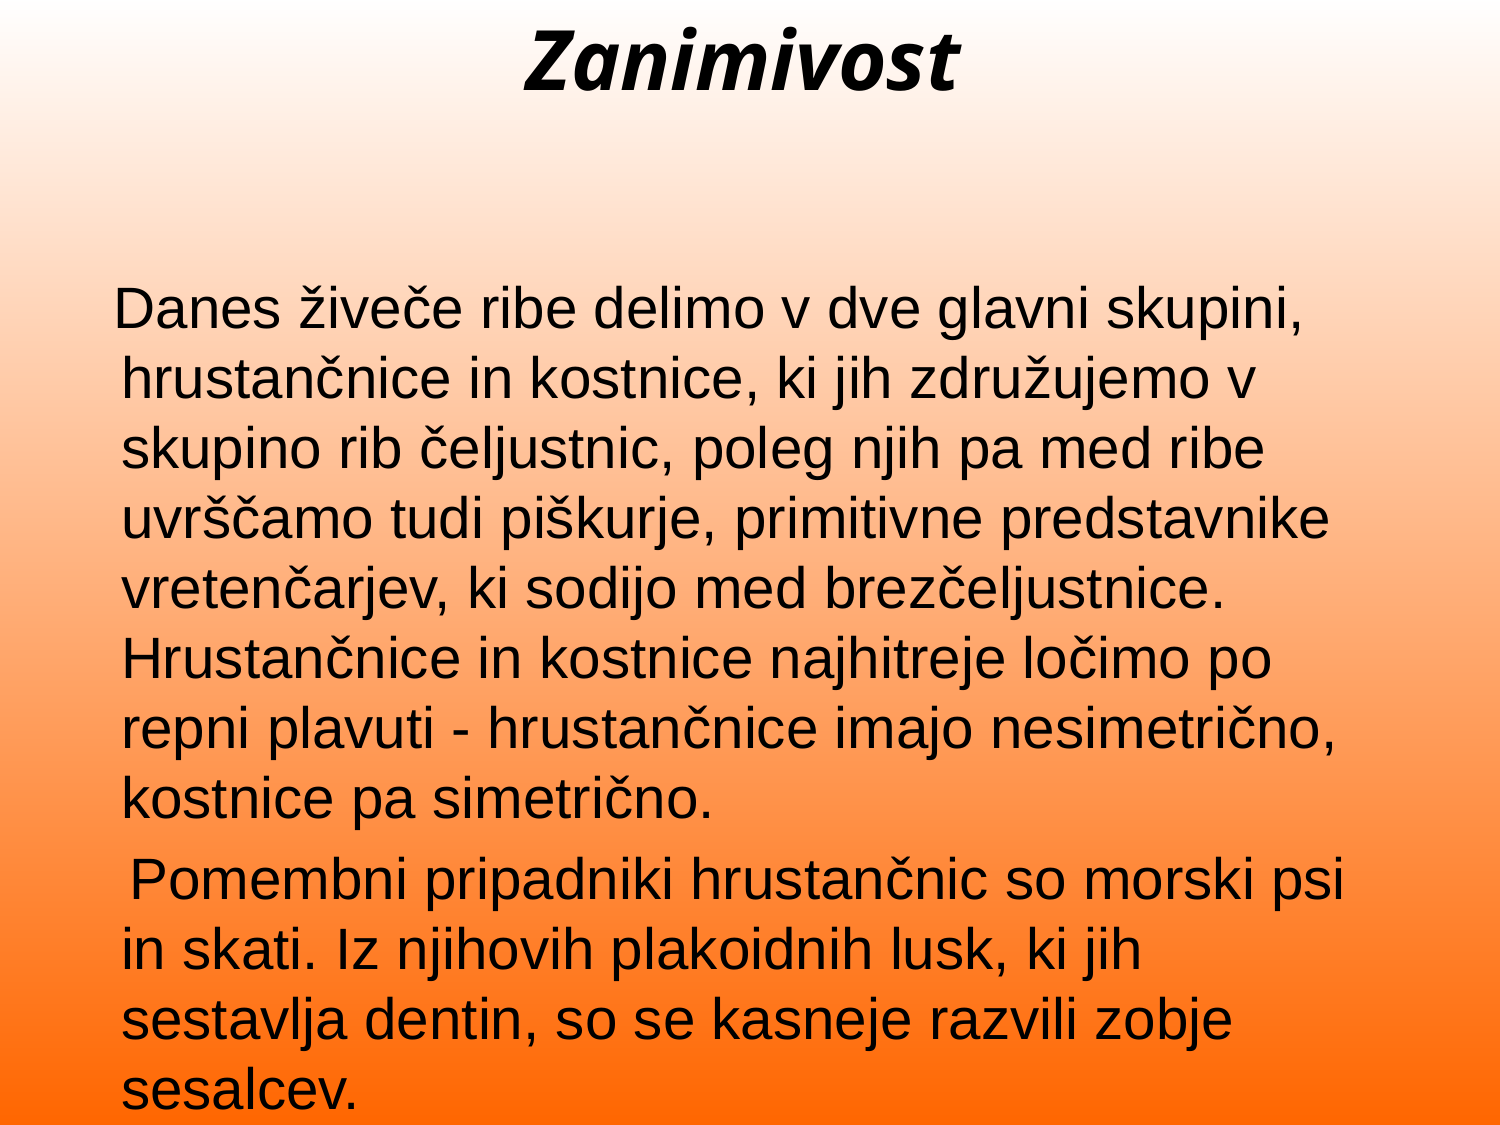

Zanimivost
 Danes živeče ribe delimo v dve glavni skupini, hrustančnice in kostnice, ki jih združujemo v skupino rib čeljustnic, poleg njih pa med ribe uvrščamo tudi piškurje, primitivne predstavnike vretenčarjev, ki sodijo med brezčeljustnice. Hrustančnice in kostnice najhitreje ločimo po repni plavuti - hrustančnice imajo nesimetrično, kostnice pa simetrično.
 Pomembni pripadniki hrustančnic so morski psi in skati. Iz njihovih plakoidnih lusk, ki jih sestavlja dentin, so se kasneje razvili zobje sesalcev.